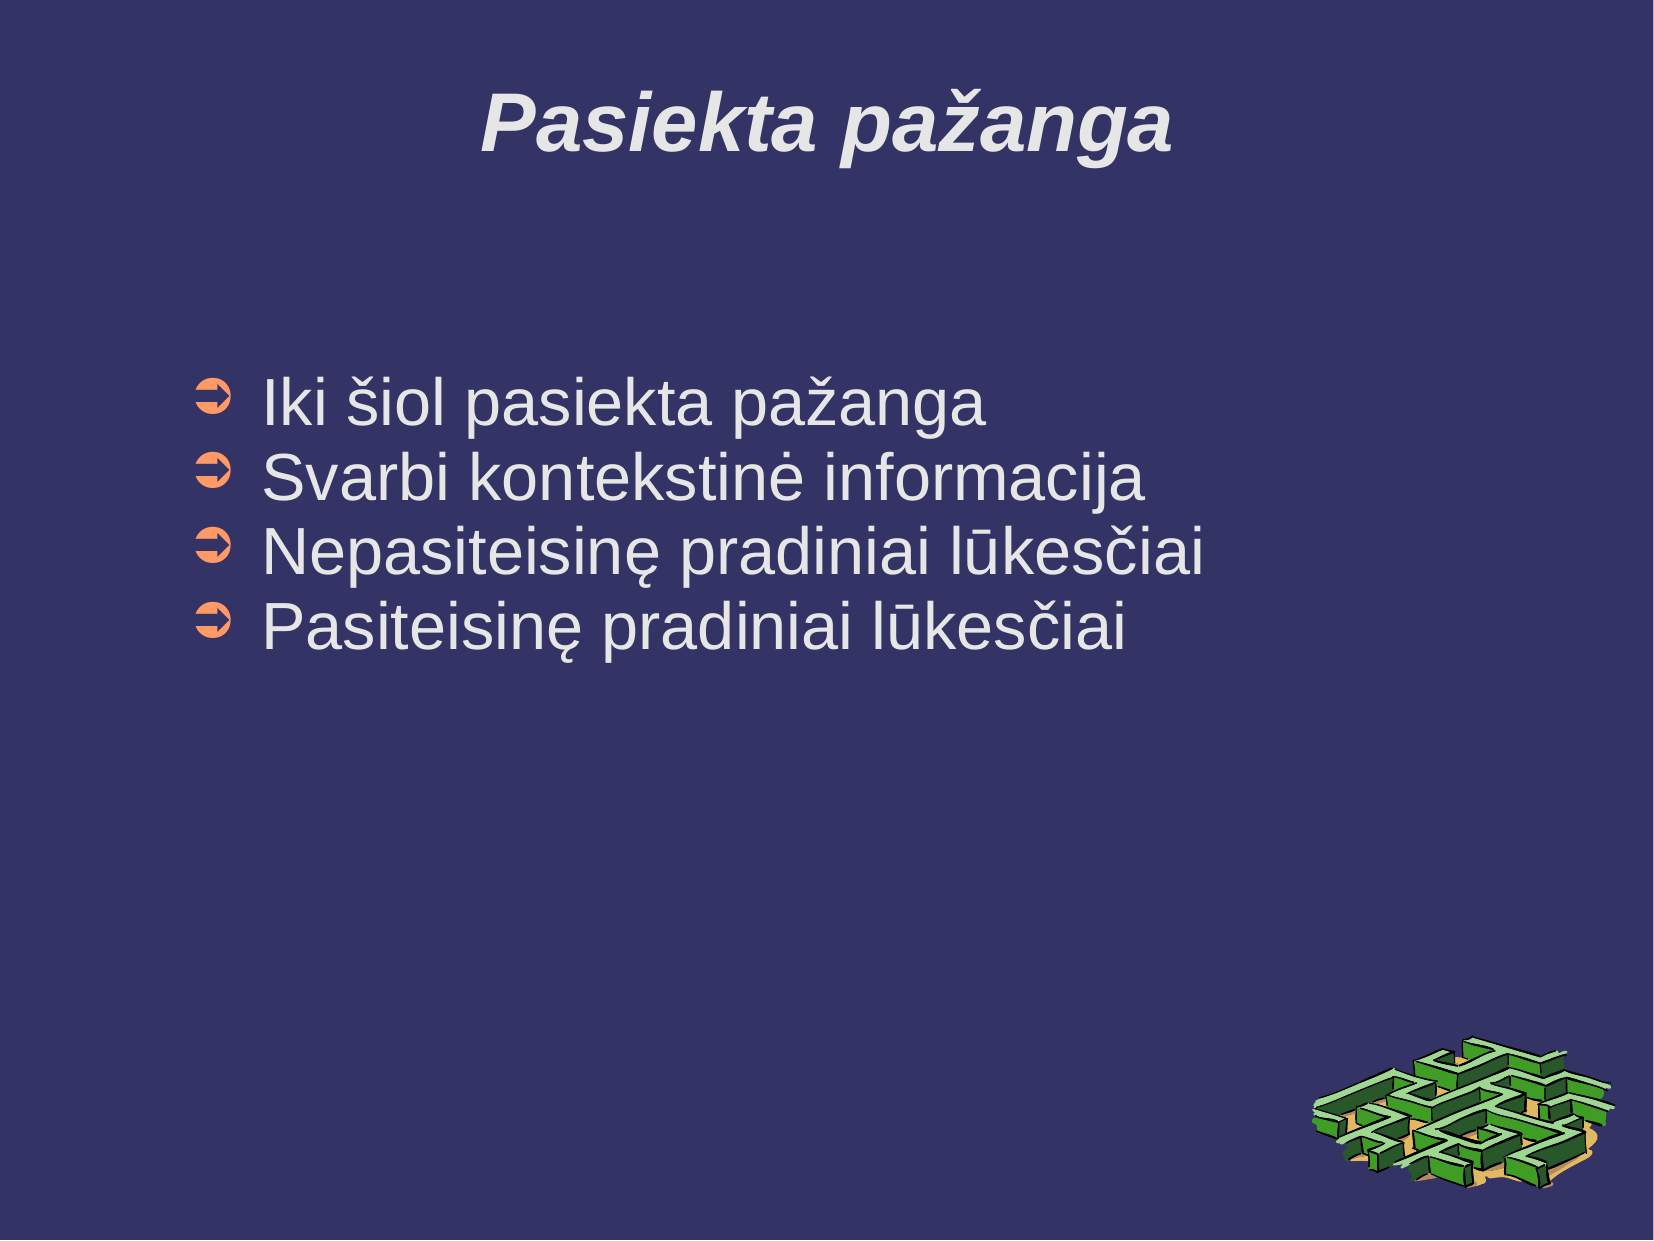

# Pasiekta pažanga
Iki šiol pasiekta pažanga
Svarbi kontekstinė informacija
Nepasiteisinę pradiniai lūkesčiai
Pasiteisinę pradiniai lūkesčiai